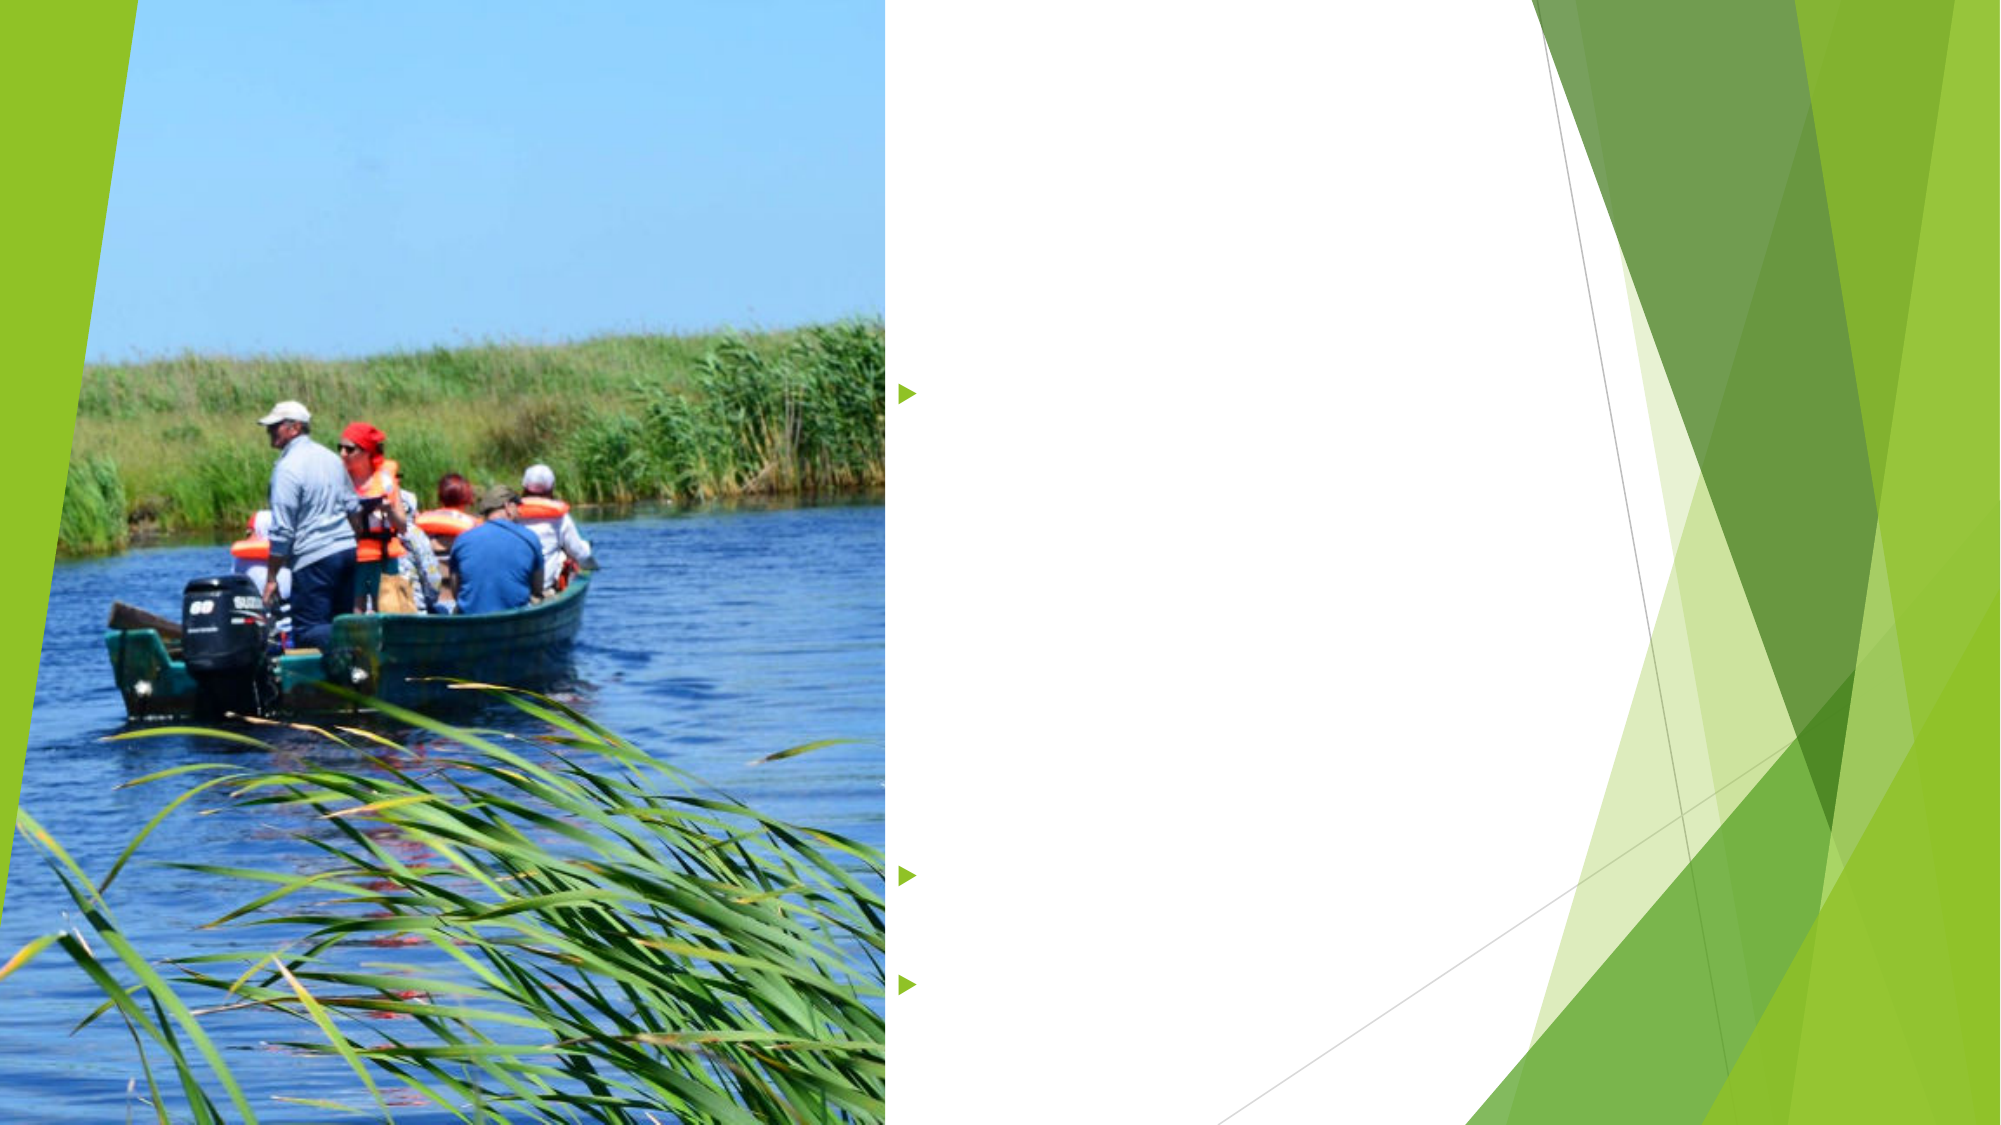

# Tarif 369 eur /pers / loc în cameră DBL    Supliment de SGL 70 euro
Servicii incluse:
-Transfer cu barca de viteza GV dus-întors din Murighiol;
-Cazare 2 nopți in camera double
-Toate mesele din program ;
-Excursie cu barcile la Garla Turceasca;
-Crearea parfumului propriu în cadrul atelierului cu parfumierul Raluca Vasile;
Servicii neincluse:
-Bauturile la locatie.